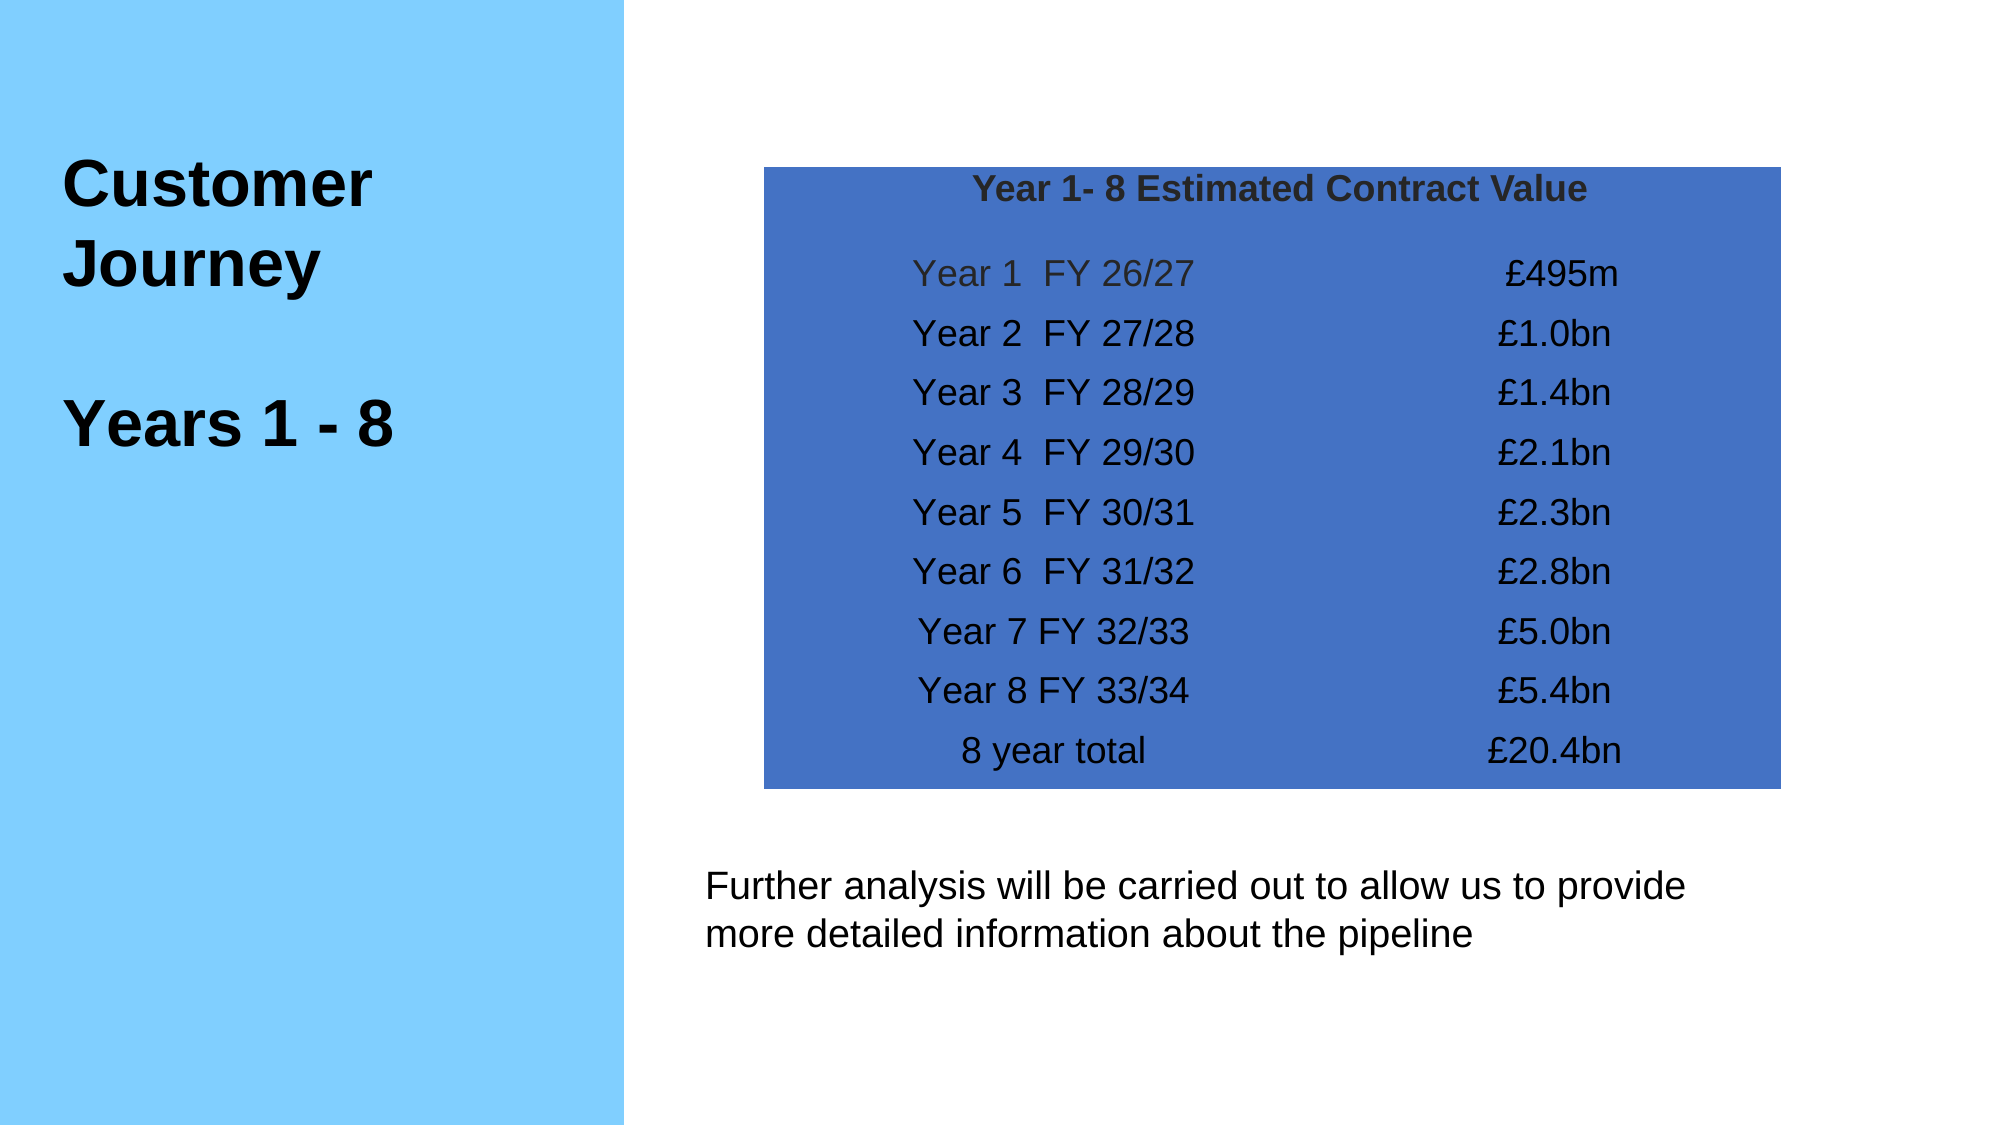

# Customer Journey
Years 1 - 8
| Year 1- 8 Estimated Contract Value | |
| --- | --- |
| Year 1 FY 26/27 | £495m |
| Year 2 FY 27/28 | £1.0bn |
| Year 3 FY 28/29 | £1.4bn |
| Year 4 FY 29/30 | £2.1bn |
| Year 5 FY 30/31 | £2.3bn |
| Year 6 FY 31/32 | £2.8bn |
| Year 7 FY 32/33 | £5.0bn |
| Year 8 FY 33/34 | £5.4bn |
| 8 year total | £20.4bn |
Further analysis will be carried out to allow us to provide more detailed information about the pipeline